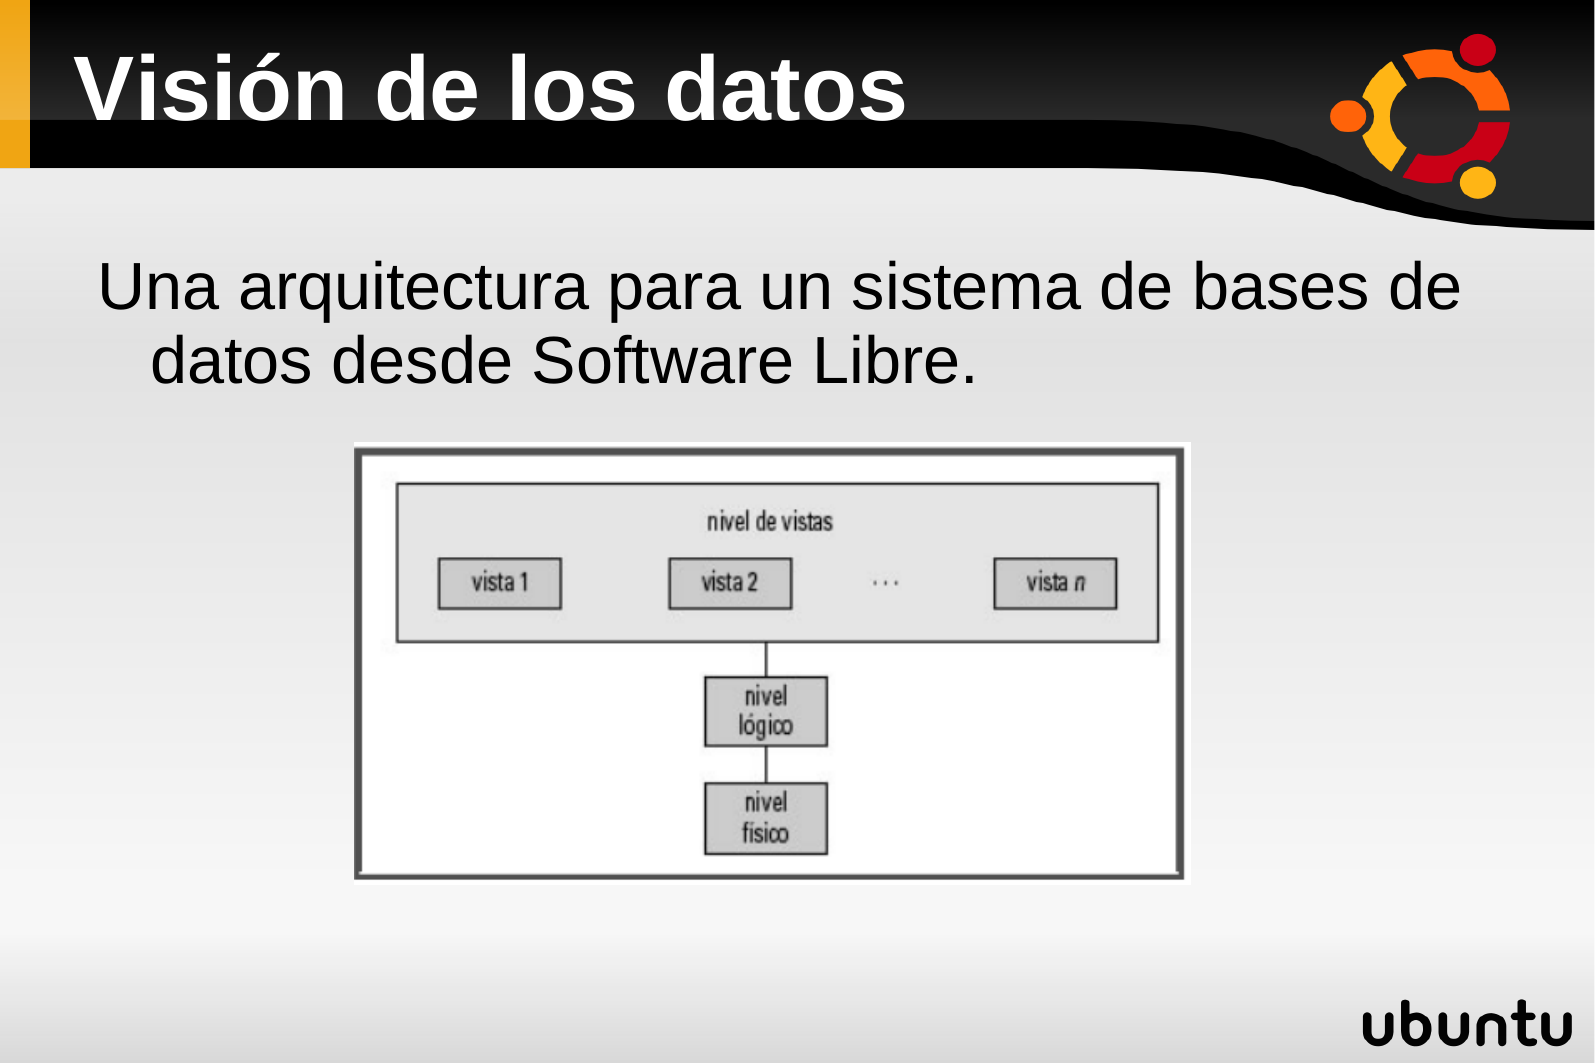

# Visión de los datos
Una arquitectura para un sistema de bases de datos desde Software Libre.